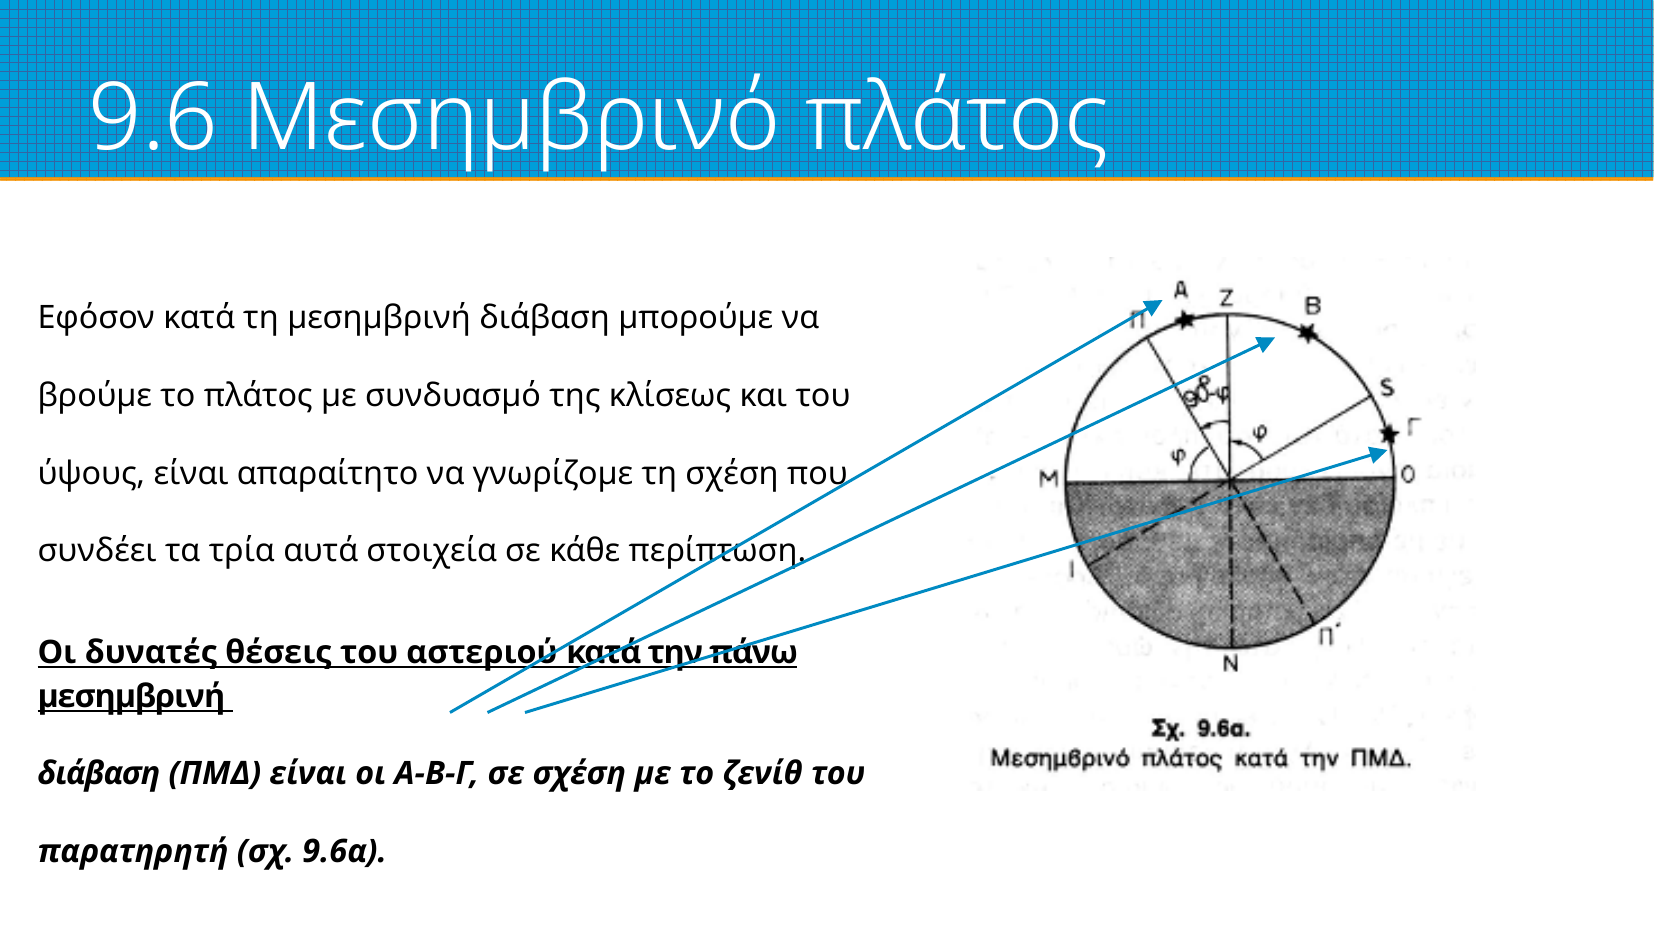

# 9.6 Μεσημβρινό πλάτος
Εφόσον κατά τη μεσημβρινή διάβαση μπορούμε να
βρούμε το πλάτος με συνδυασμό της κλίσεως και του
ύψους, είναι απαραίτητο να γνωρίζομε τη σχέση που
συνδέει τα τρία αυτά στοιχεία σε κάθε περίπτωση.
Οι δυνατές θέσεις του αστεριού κατά την πάνω μεσημβρινή
διάβαση (ΠΜΔ) είναι οι Α-Β-Γ, σε σχέση με το ζενίθ του
παρατηρητή (σχ. 9.6α).